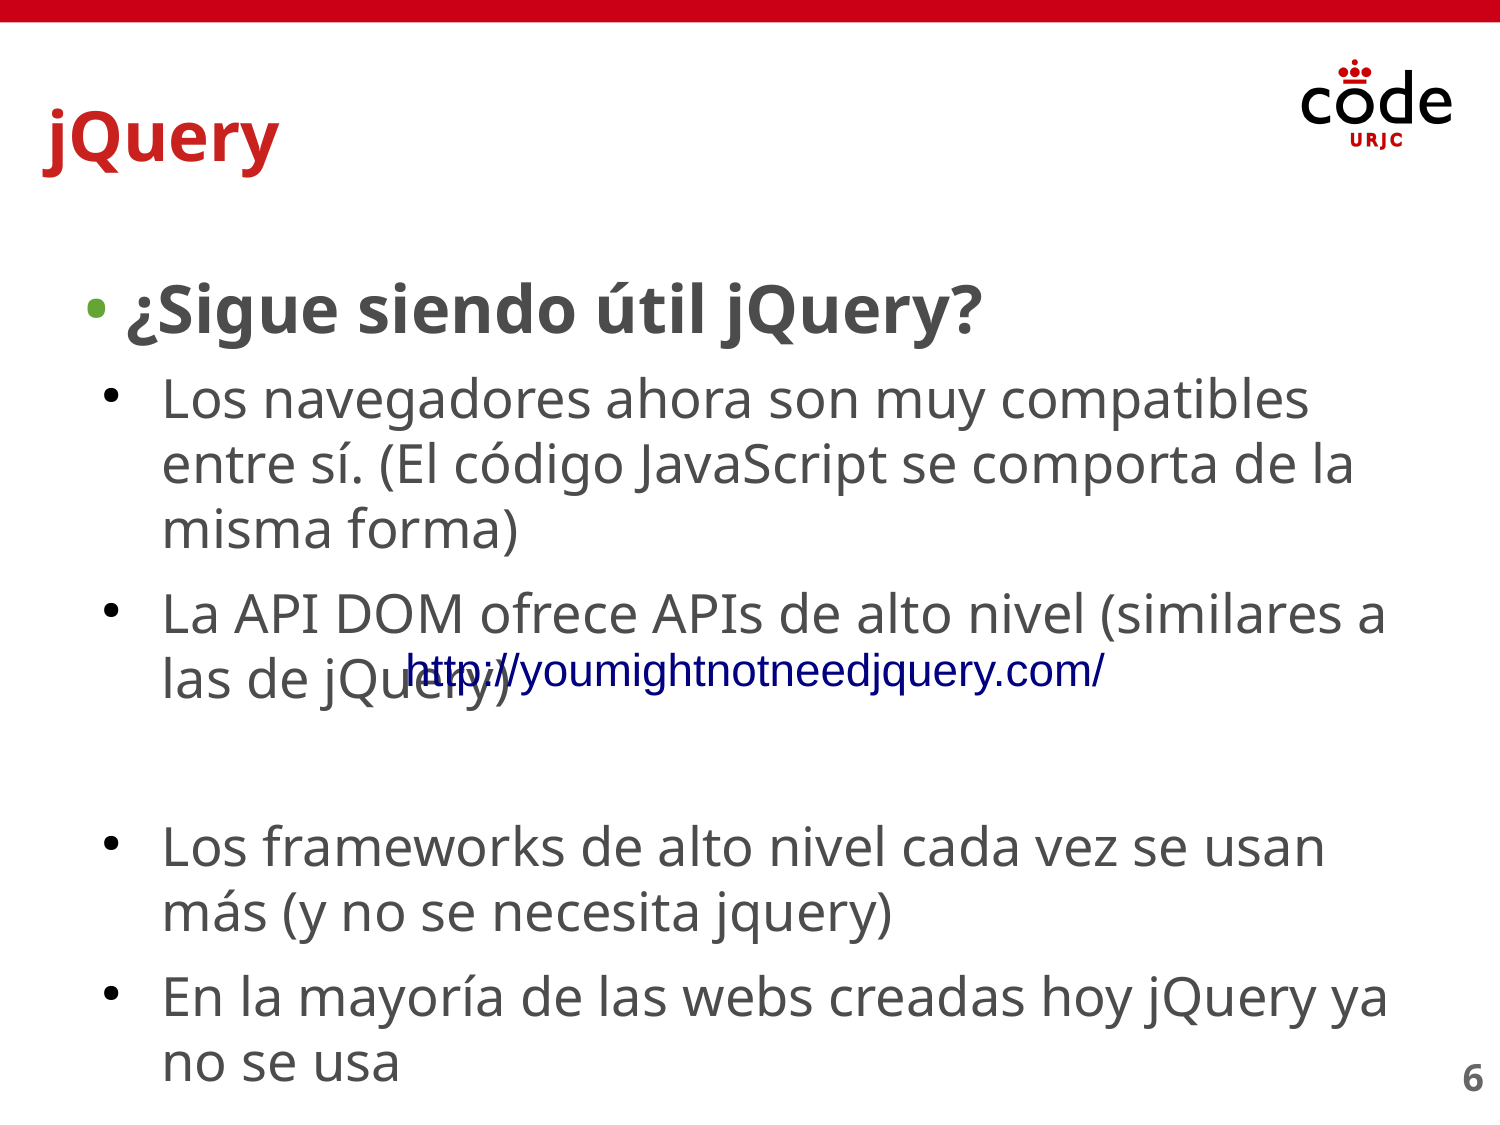

# jQuery
¿Sigue siendo útil jQuery?
Los navegadores ahora son muy compatibles entre sí. (El código JavaScript se comporta de la misma forma)
La API DOM ofrece APIs de alto nivel (similares a las de jQuery)
Los frameworks de alto nivel cada vez se usan más (y no se necesita jquery)
En la mayoría de las webs creadas hoy jQuery ya no se usa
http://youmightnotneedjquery.com/